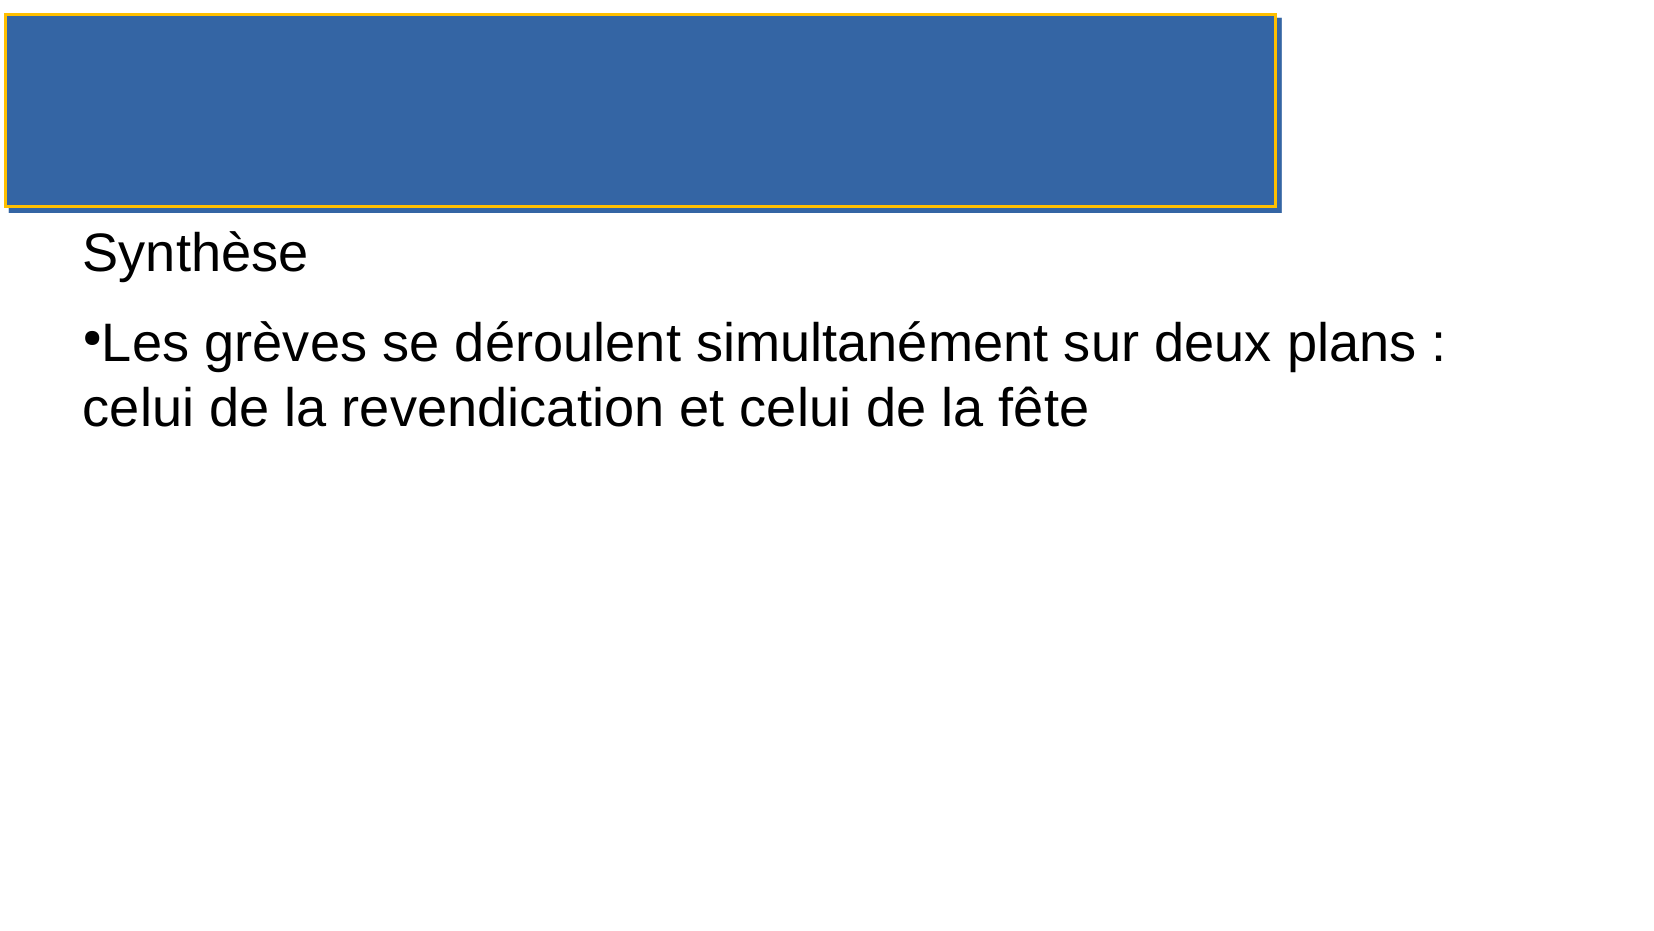

#
Synthèse
Les grèves se déroulent simultanément sur deux plans : celui de la revendication et celui de la fête